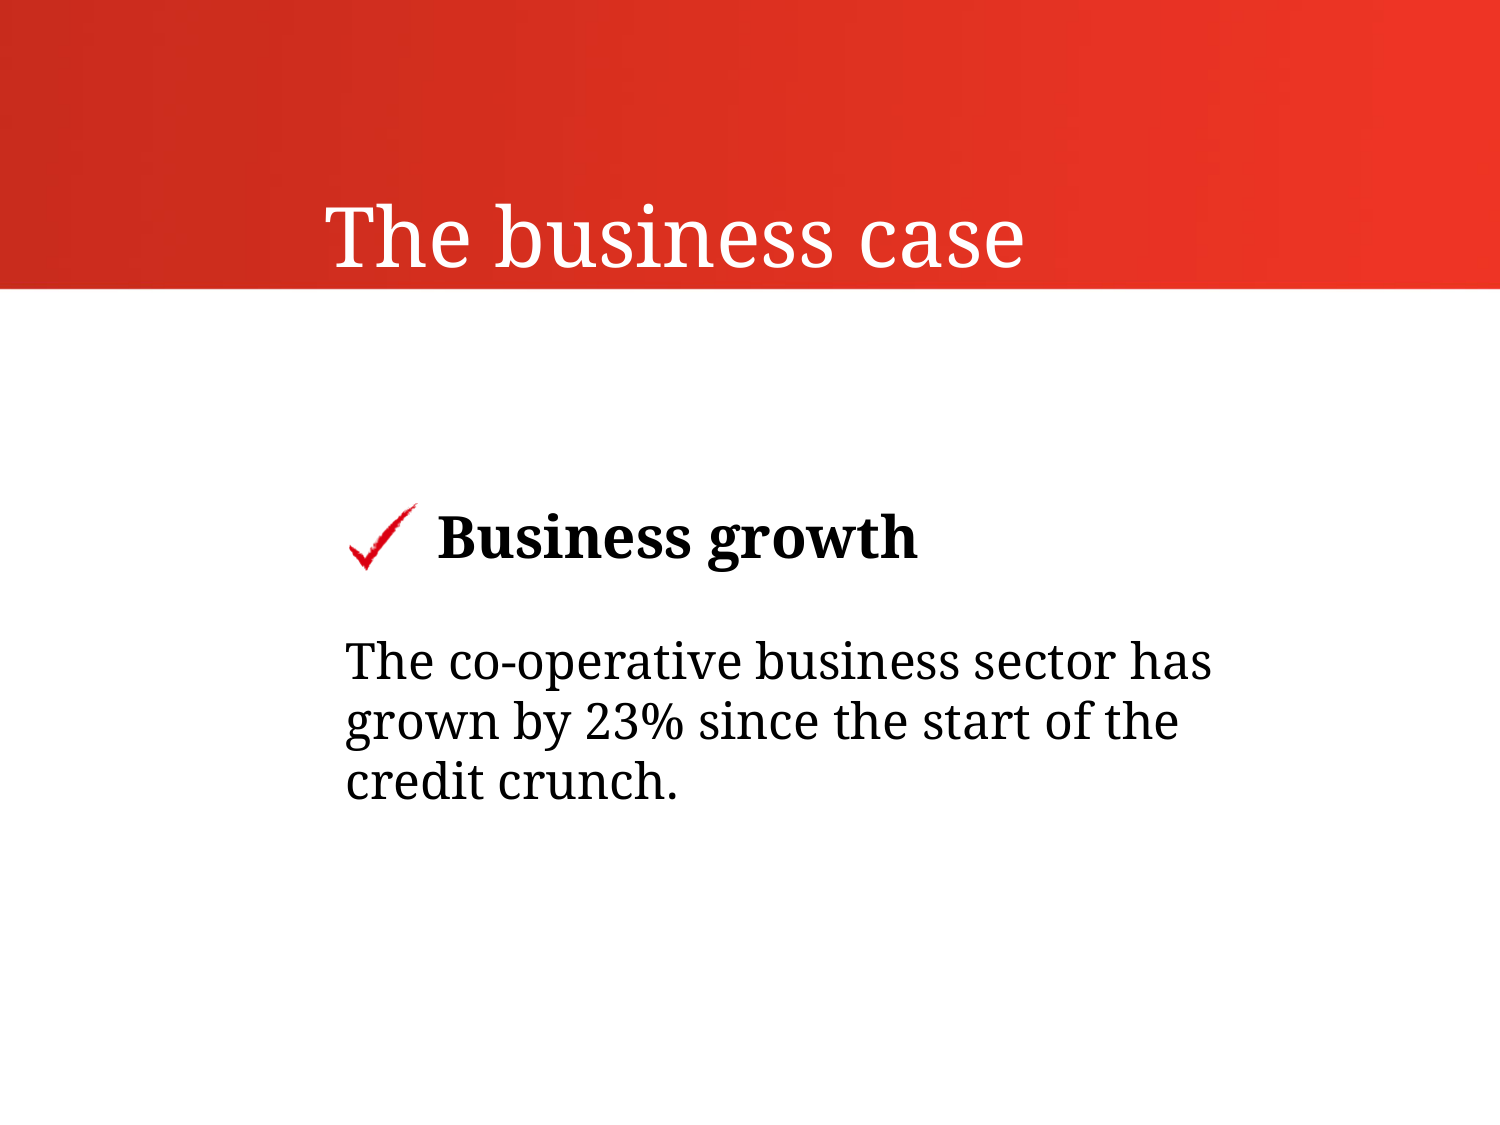

# The business case
 Business growth
The co-operative business sector has grown by 23% since the start of the credit crunch.